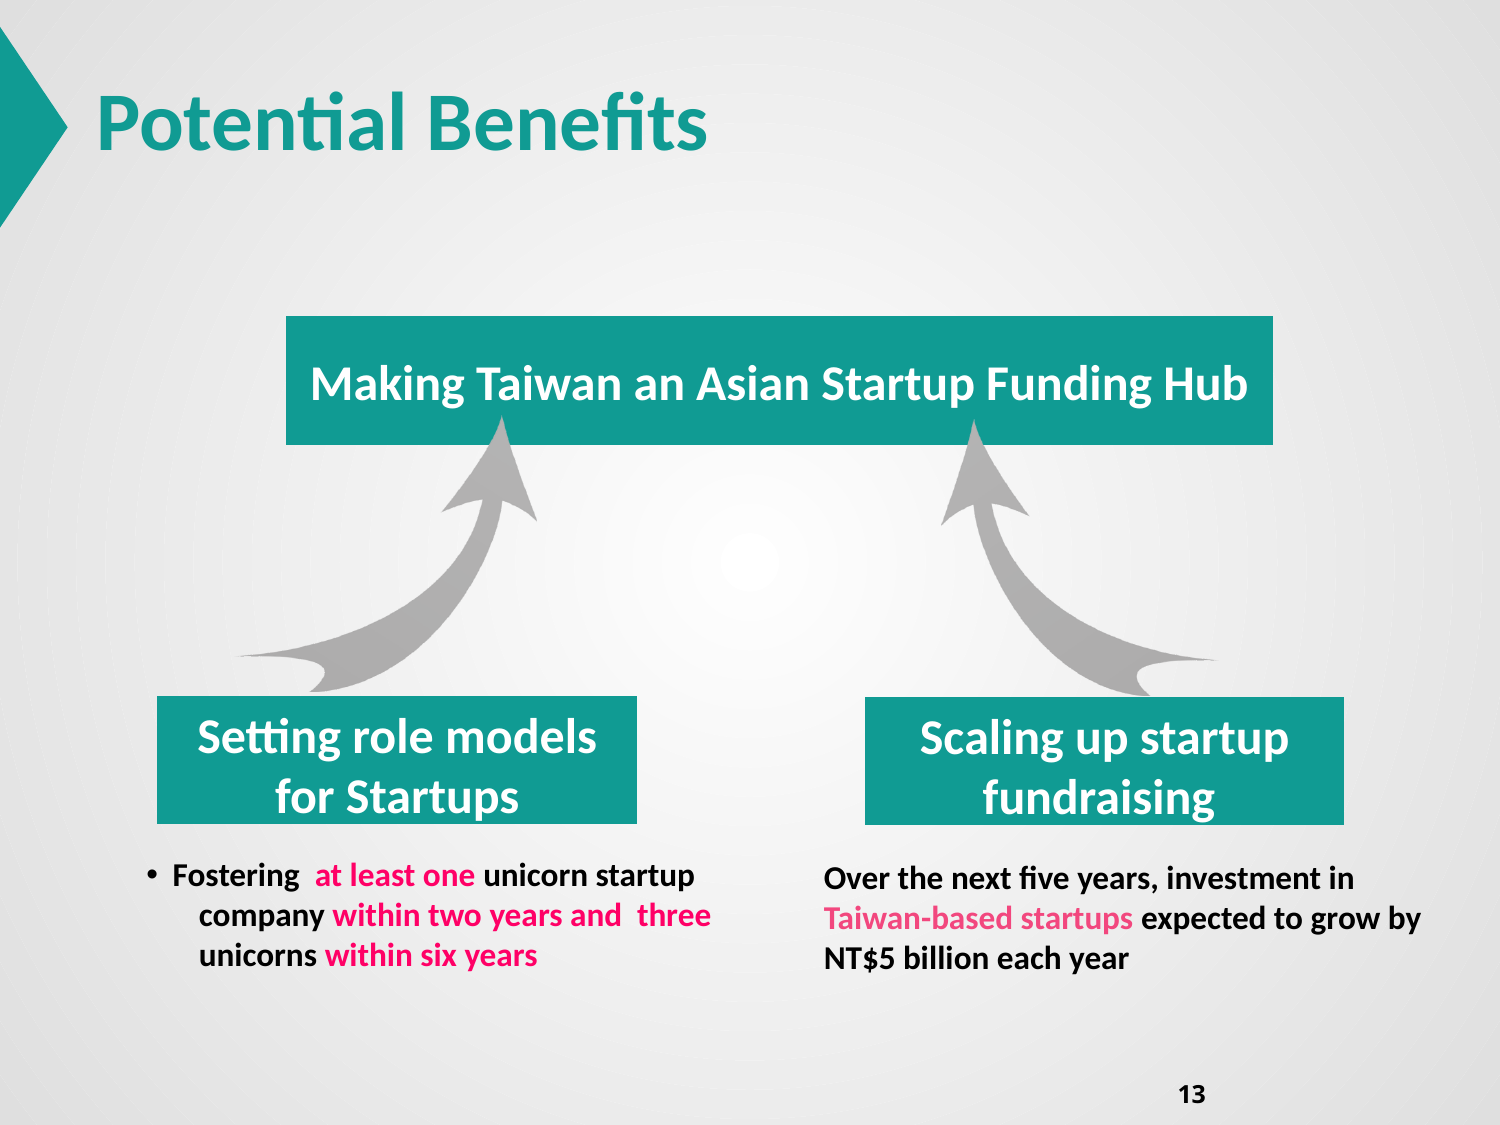

Potential Benefits
Making Taiwan an Asian Startup Funding Hub
Setting role models for Startups
Scaling up startup fundraising
Fostering at least one unicorn startup company within two years and three unicorns within six years
Over the next five years, investment in Taiwan-based startups expected to grow by NT$5 billion each year